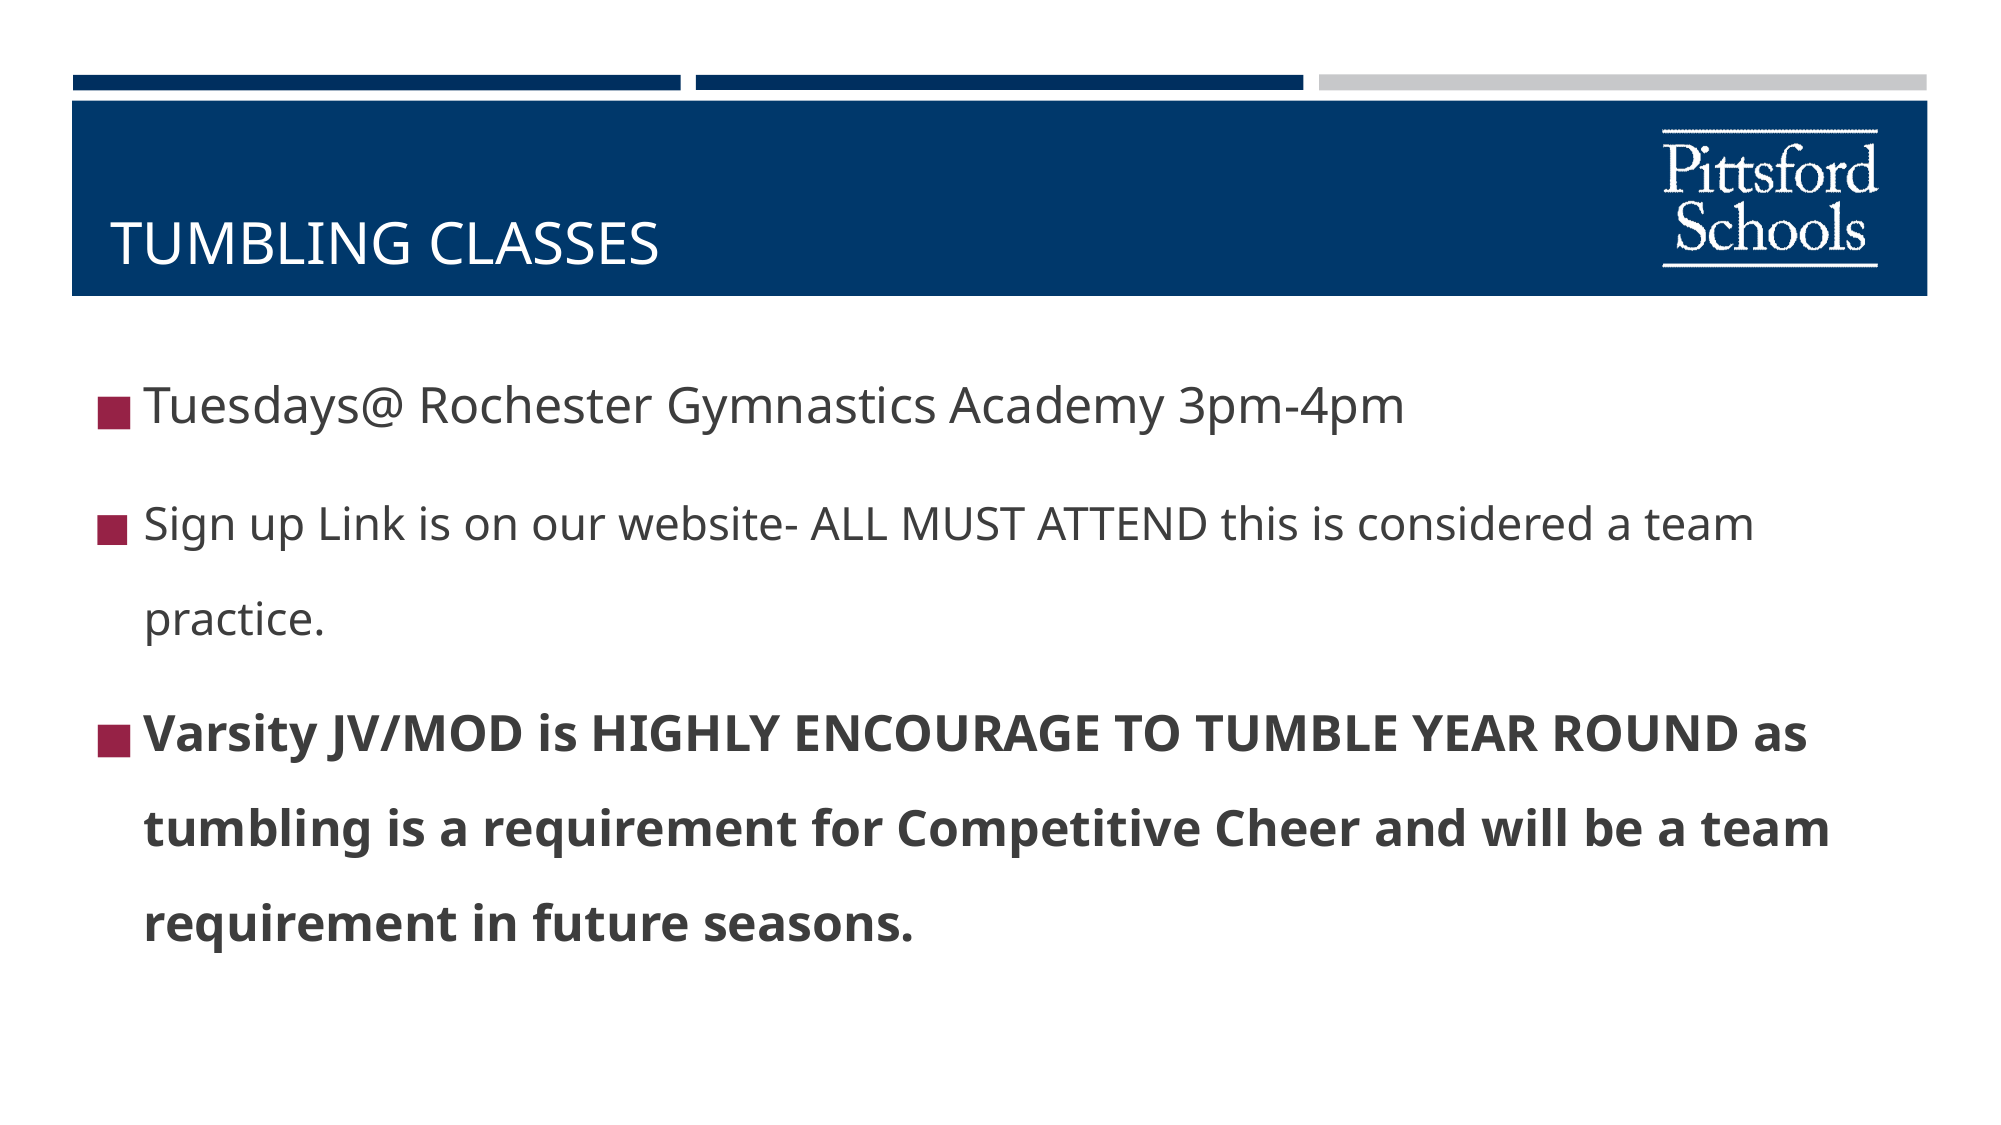

# TUMBLING CLASSES
Tuesdays@ Rochester Gymnastics Academy 3pm-4pm
Sign up Link is on our website- ALL MUST ATTEND this is considered a team practice.
Varsity JV/MOD is HIGHLY ENCOURAGE TO TUMBLE YEAR ROUND as tumbling is a requirement for Competitive Cheer and will be a team requirement in future seasons.